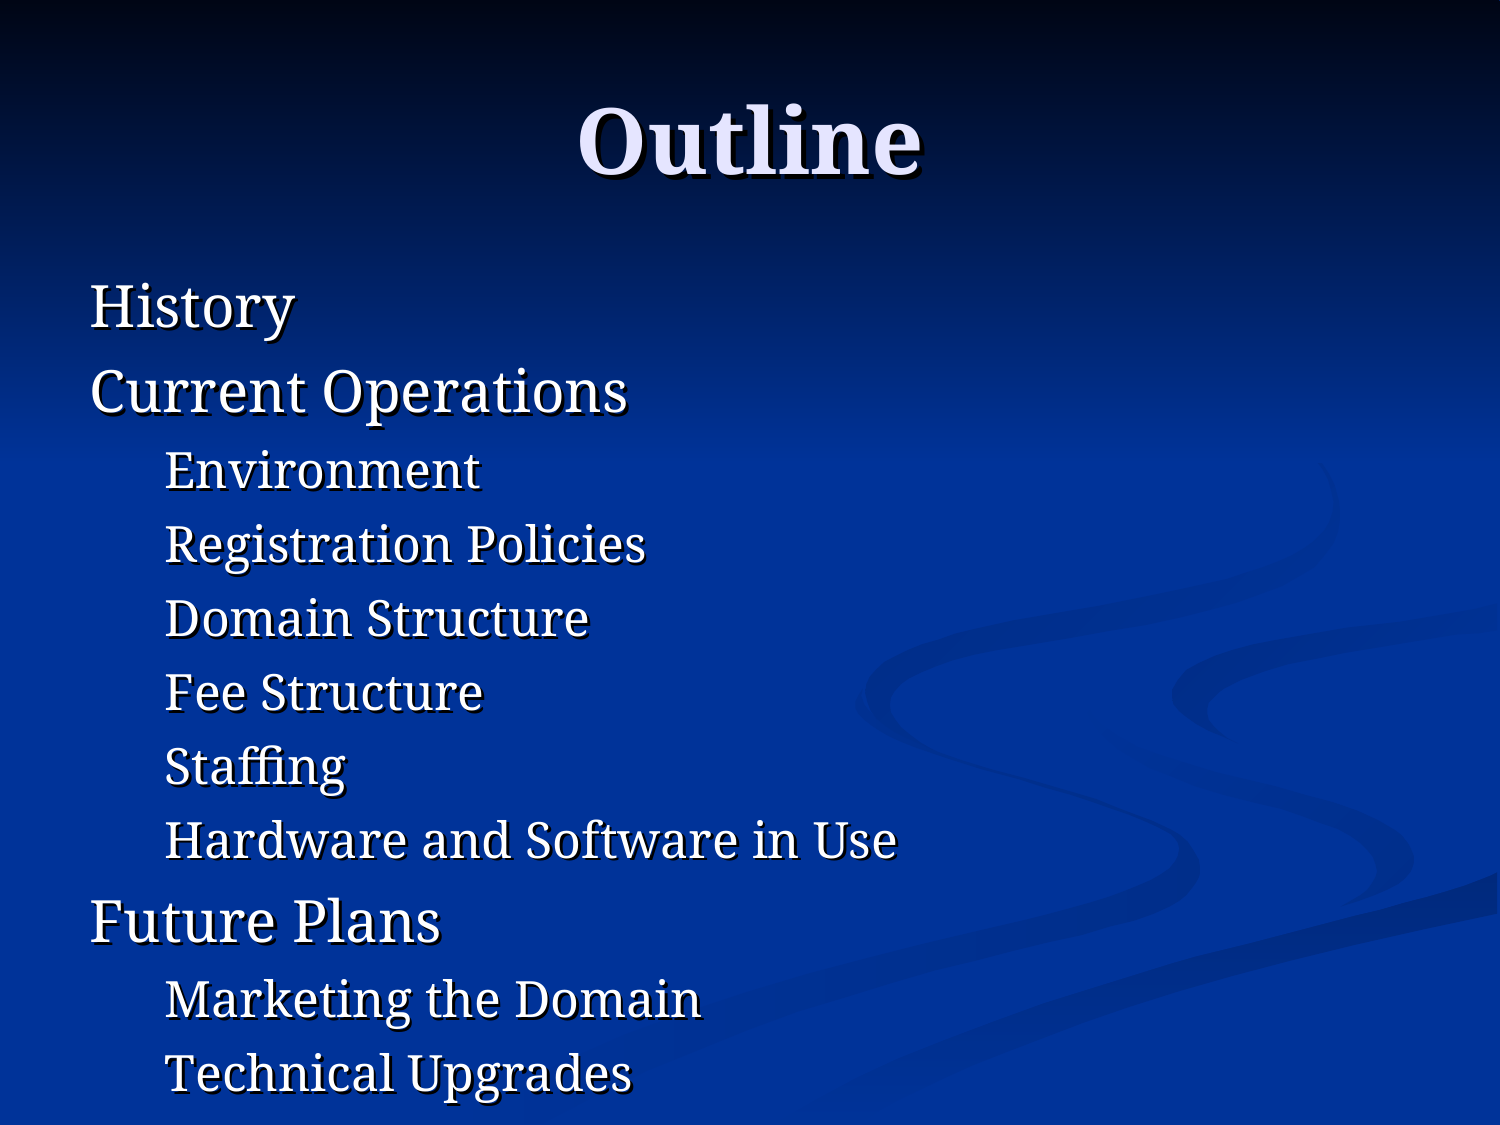

# Outline
History
Current Operations
Environment
Registration Policies
Domain Structure
Fee Structure
Staffing
Hardware and Software in Use
Future Plans
Marketing the Domain
Technical Upgrades